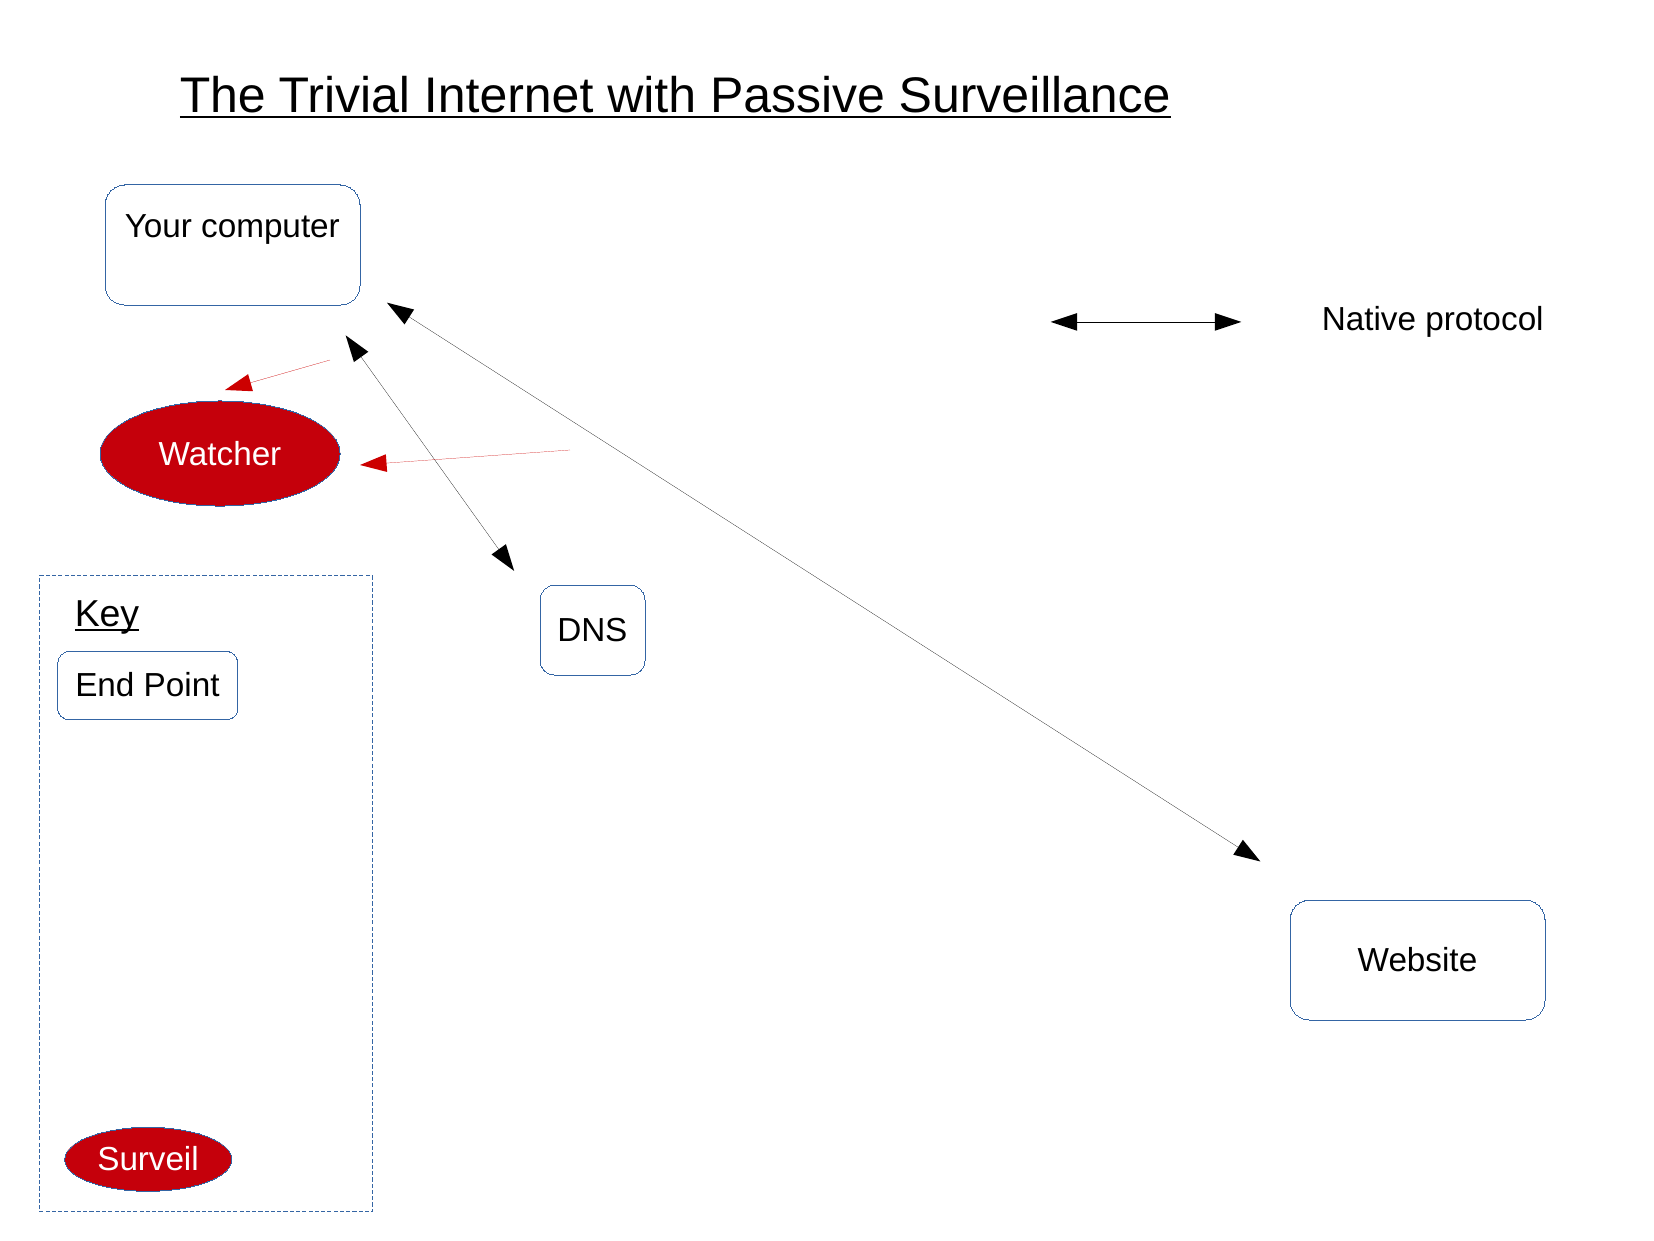

The Trivial Internet with Passive Surveillance
Your computer
Native protocol
Watcher
Key
DNS
End Point
Website
Surveil